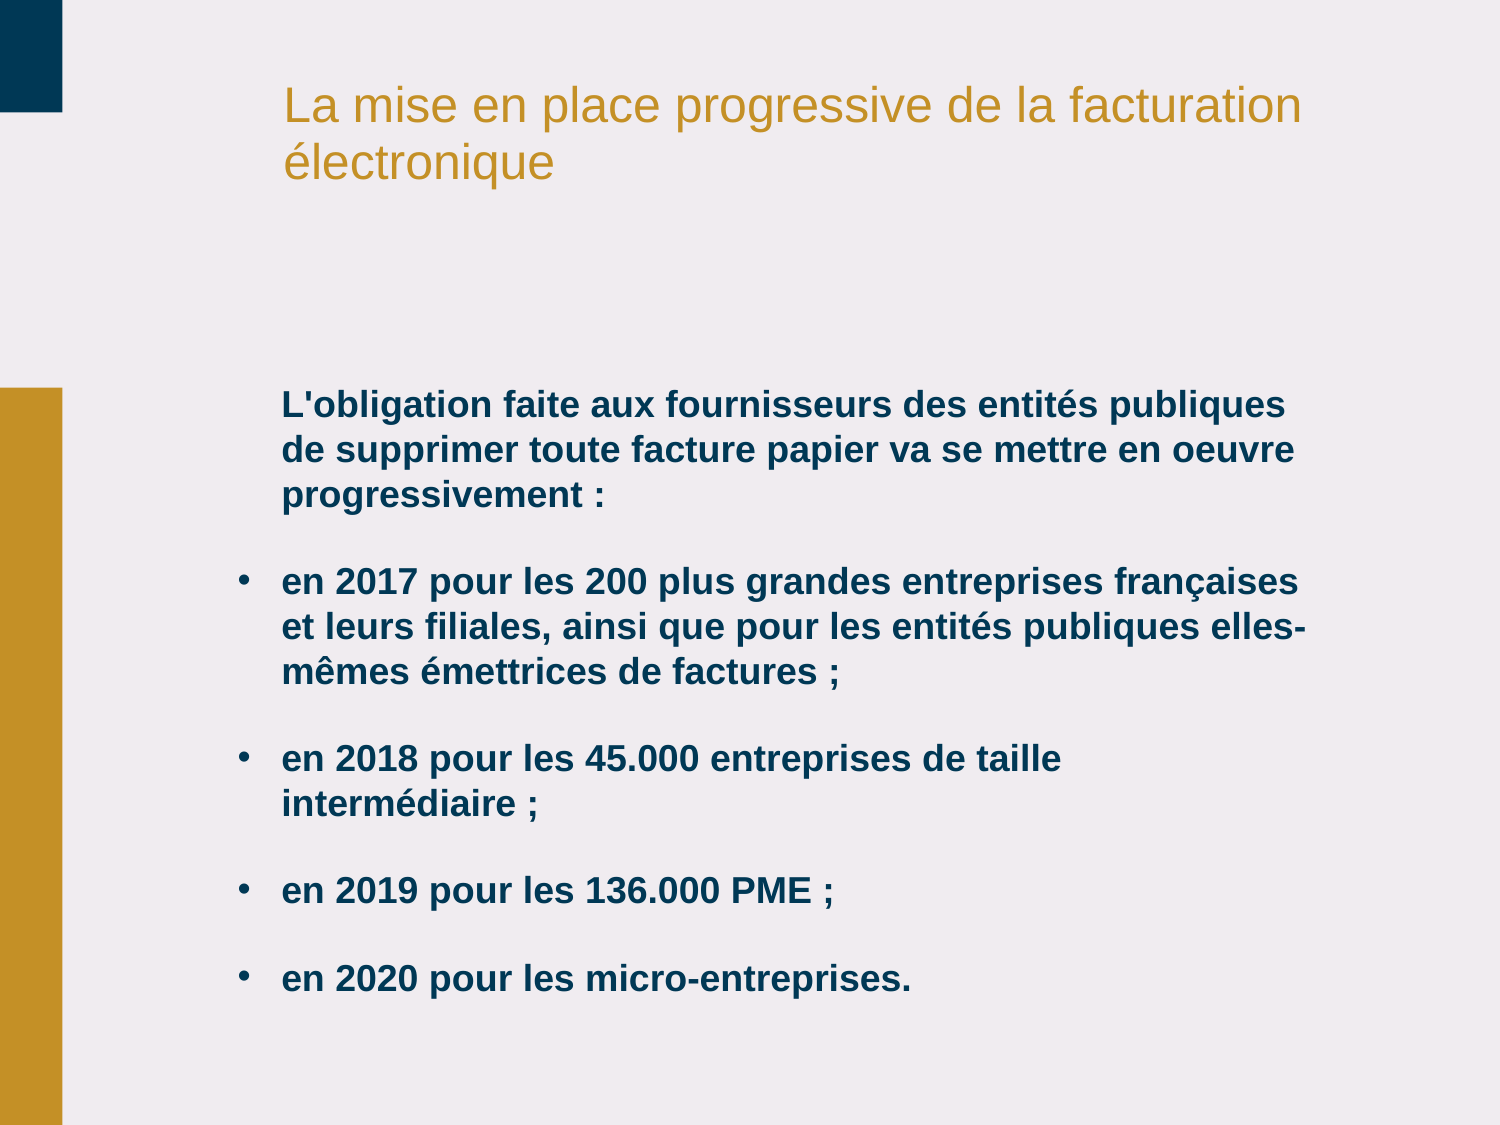

# La mise en place progressive de la facturation électronique
L'obligation faite aux fournisseurs des entités publiques de supprimer toute facture papier va se mettre en oeuvre progressivement :
en 2017 pour les 200 plus grandes entreprises françaises et leurs filiales, ainsi que pour les entités publiques elles-mêmes émettrices de factures ;
en 2018 pour les 45.000 entreprises de taille intermédiaire ;
en 2019 pour les 136.000 PME ;
en 2020 pour les micro-entreprises.